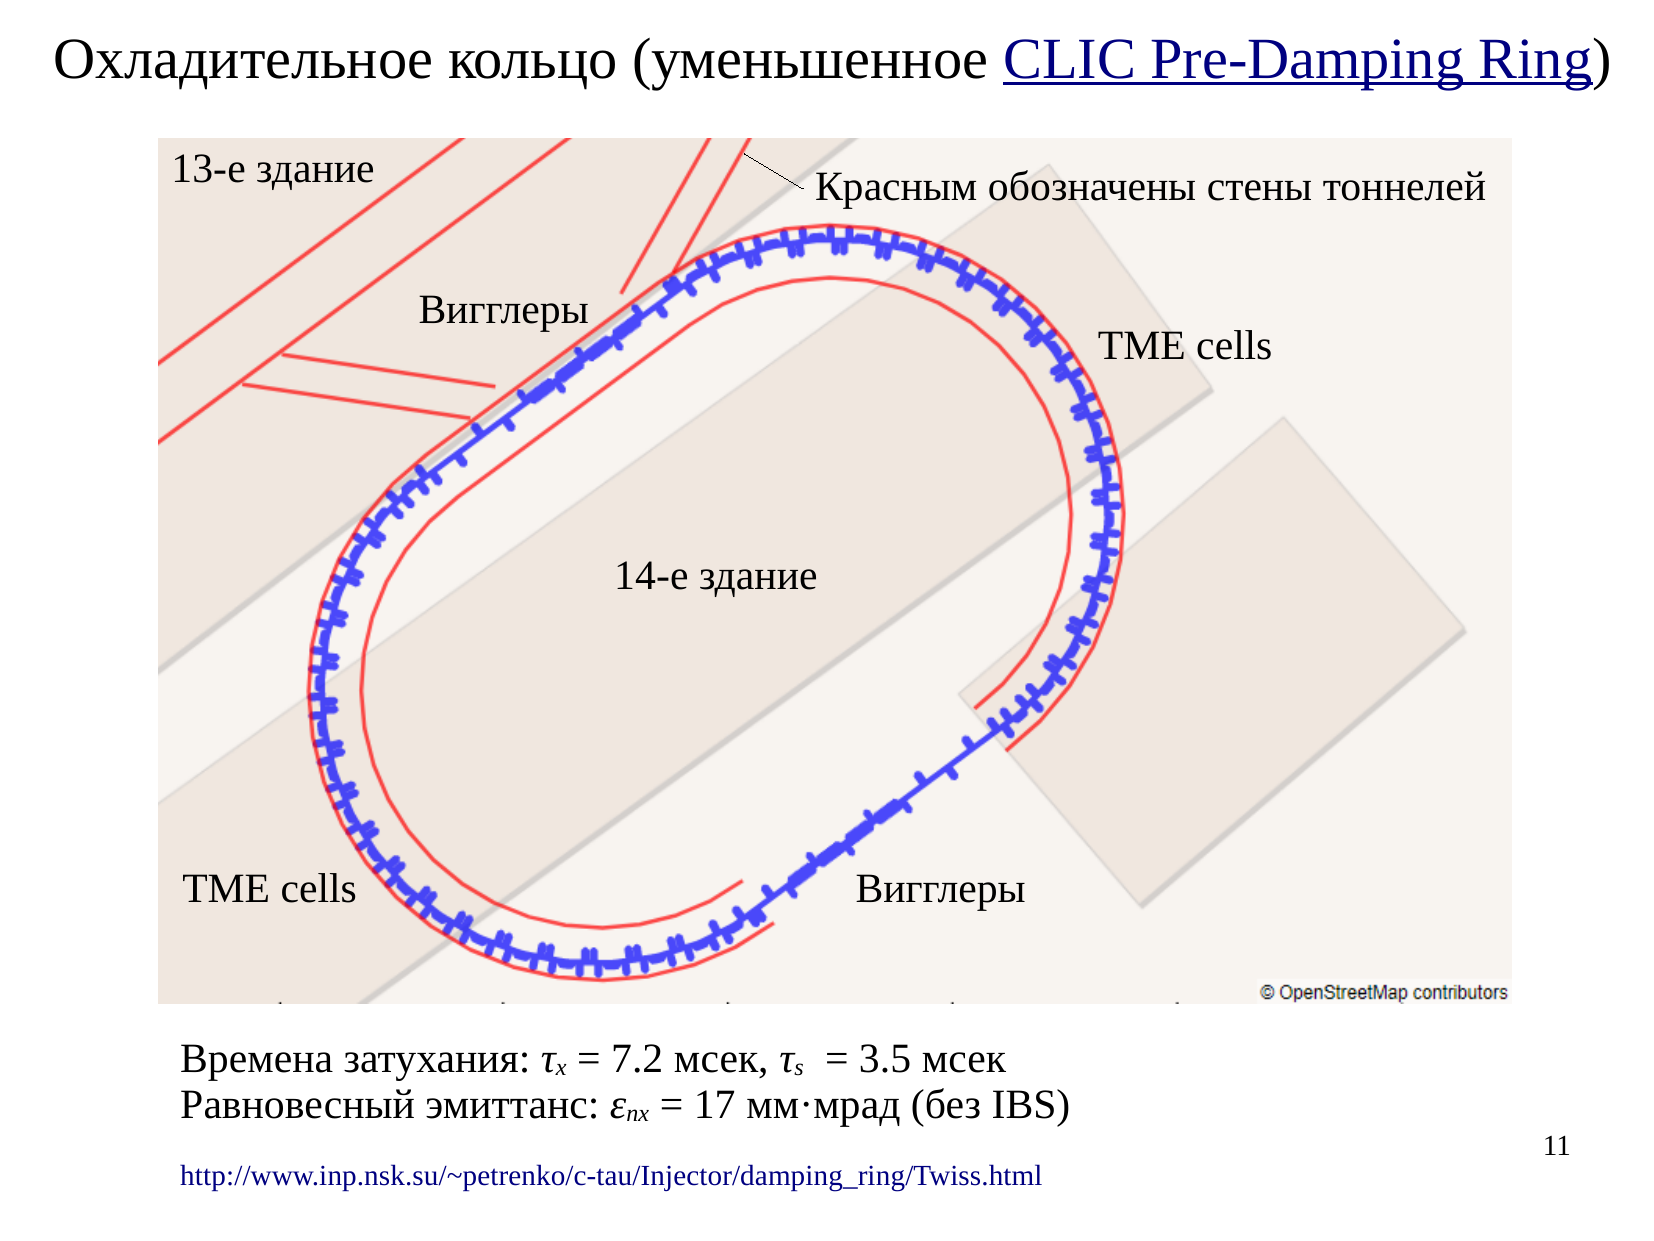

# Охладительное кольцо (уменьшенное CLIC Pre-Damping Ring)
13-е здание
Красным обозначены стены тоннелей
Вигглеры
TME cells
14-е здание
Вигглеры
TME cells
Времена затухания: τx = 7.2 мсек, τs = 3.5 мсек
Равновесный эмиттанс: εnx = 17 мм·мрад (без IBS)
http://www.inp.nsk.su/~petrenko/c-tau/Injector/damping_ring/Twiss.html
11